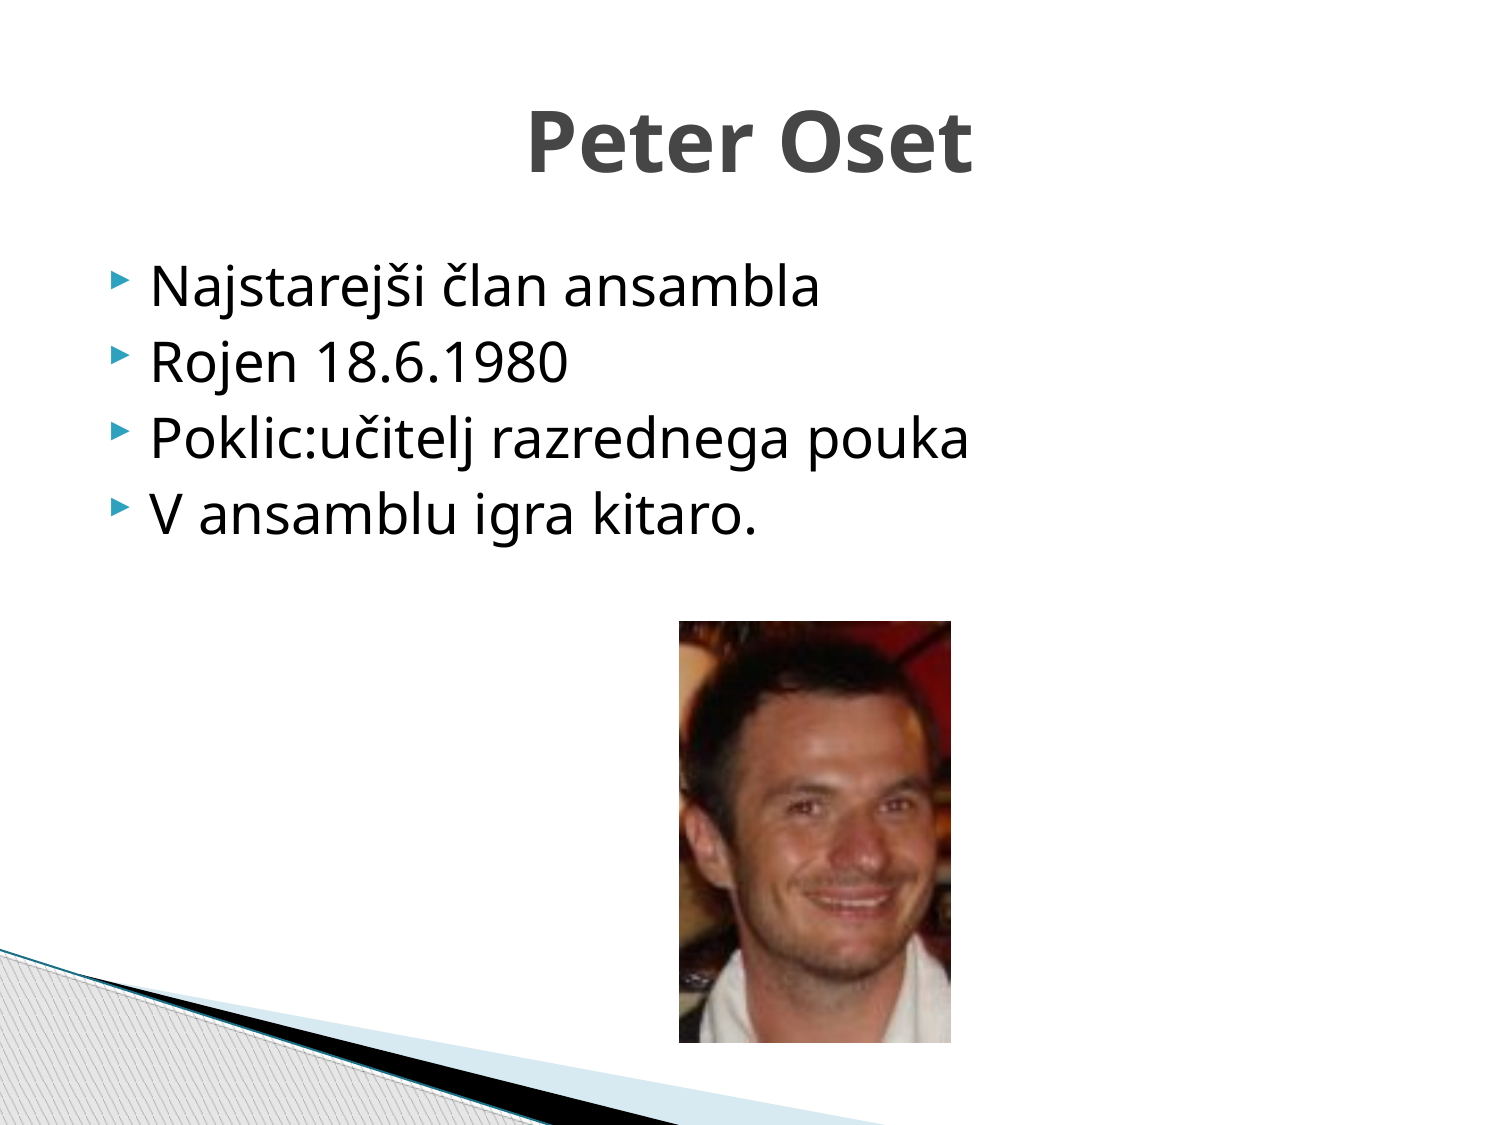

Peter Oset
# Najstarejši član ansambla
Rojen 18.6.1980
Poklic:učitelj razrednega pouka
V ansamblu igra kitaro.